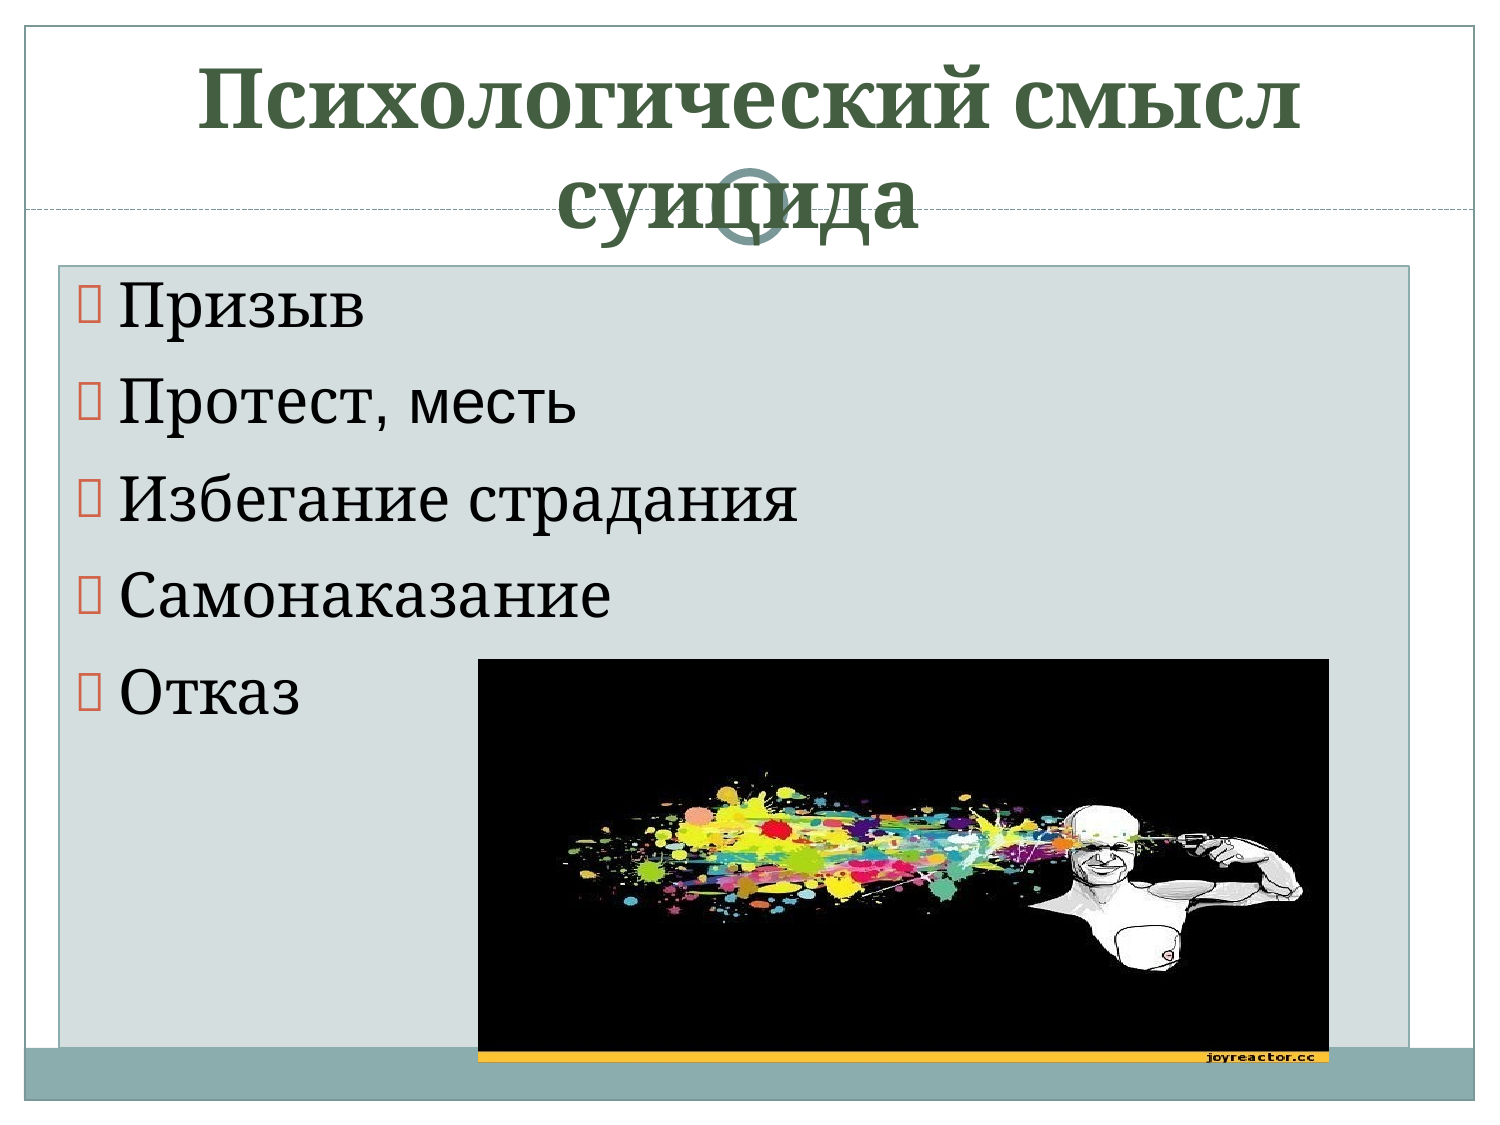

# Психологический смысл суицида
Призыв
Протест, месть
Избегание страдания
Самонаказание
Отказ